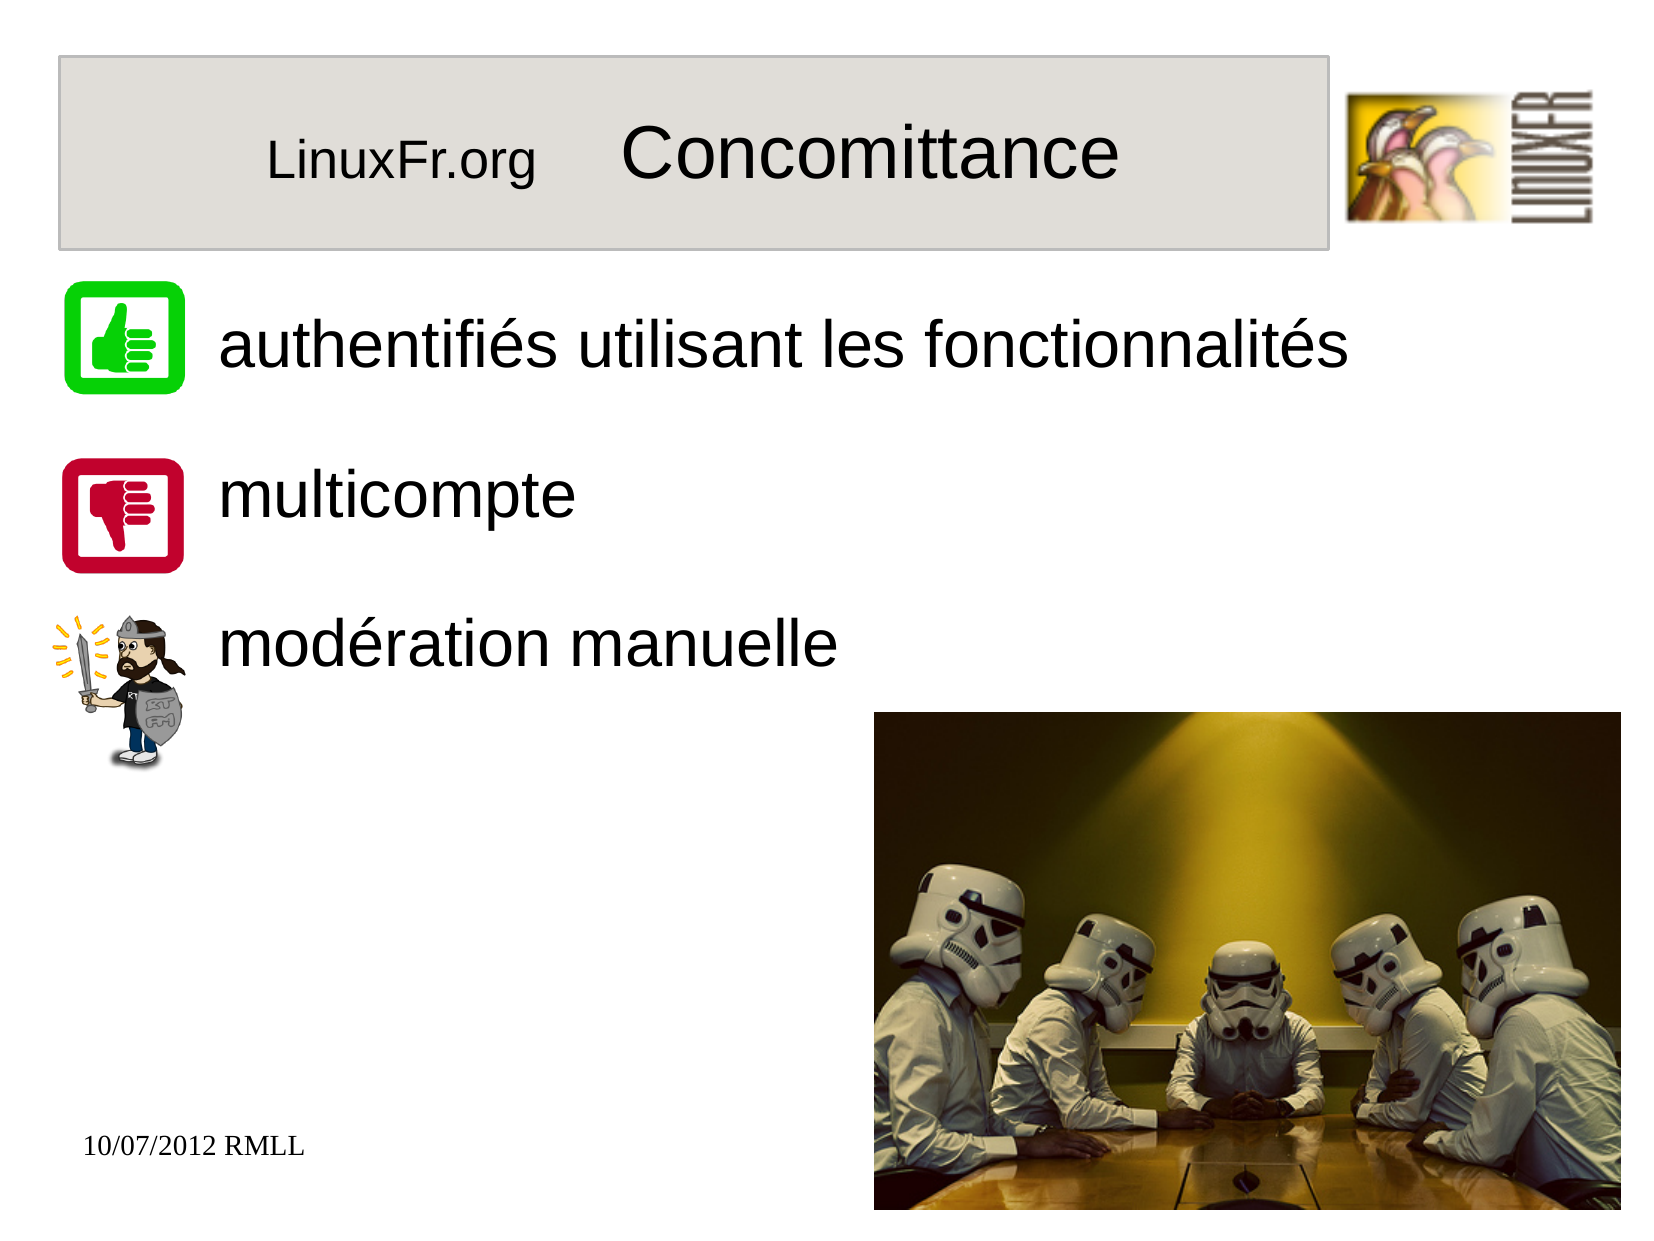

# LinuxFr.org Concomittance
authentifiés utilisant les fonctionnalités
multicompte
modération manuelle